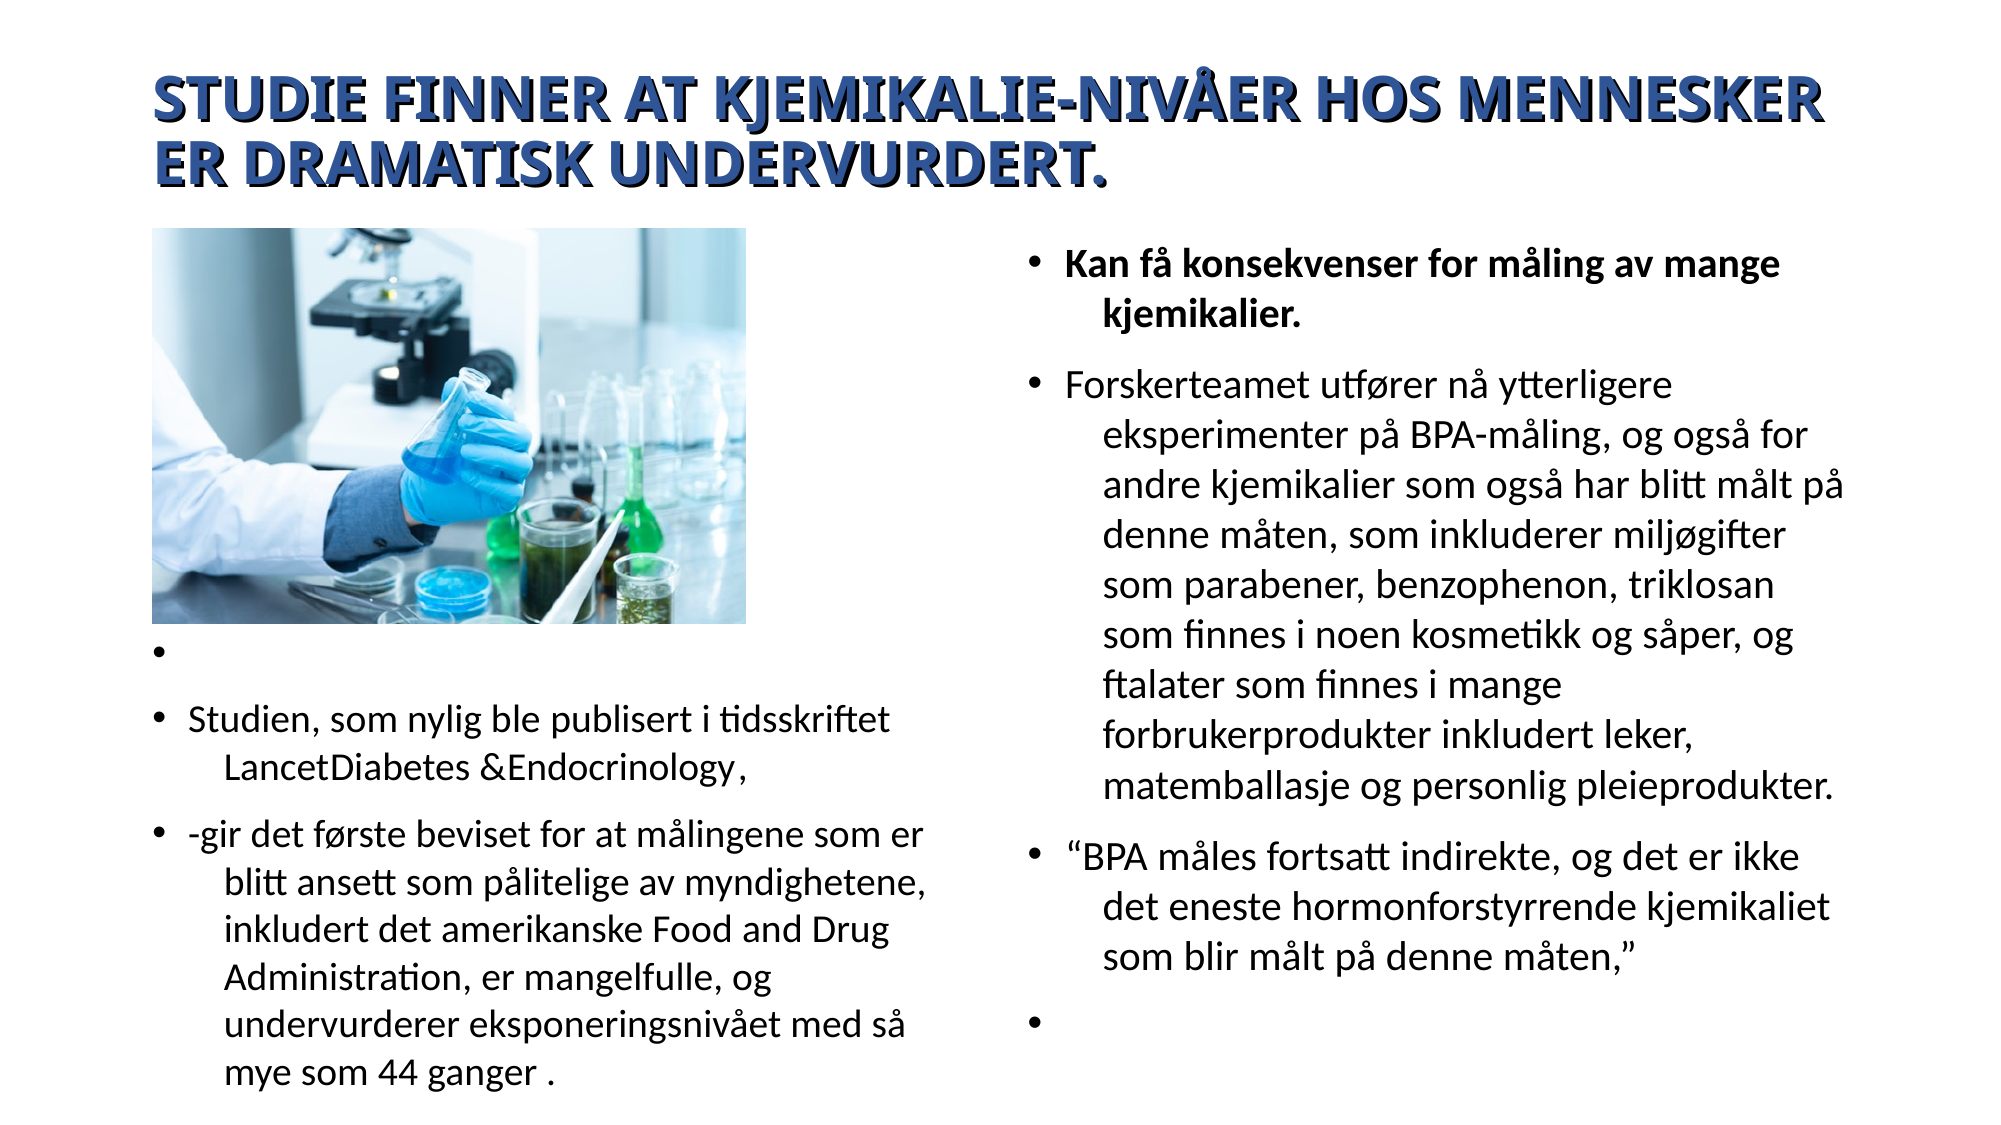

# STUDIE FINNER AT KJEMIKALIE-NIVÅER HOS MENNESKER ER DRAMATISK UNDERVURDERT.
Kan få konsekvenser for måling av mange kjemikalier.
Forskerteamet utfører nå ytterligere eksperimenter på BPA-måling, og også for andre kjemikalier som også har blitt målt på denne måten, som inkluderer miljøgifter som parabener, benzophenon, triklosan som finnes i noen kosmetikk og såper, og ftalater som finnes i mange forbrukerprodukter inkludert leker, matemballasje og personlig pleieprodukter.
“BPA måles fortsatt indirekte, og det er ikke det eneste hormonforstyrrende kjemikaliet som blir målt på denne måten,”
Studien, som nylig ble publisert i tidsskriftetLancetDiabetes &Endocrinology,
-gir det første beviset for at målingene som er blitt ansett som pålitelige av myndighetene, inkludert det amerikanske Food and Drug Administration, er mangelfulle, og undervurderer eksponeringsnivået med så mye som 44 ganger .